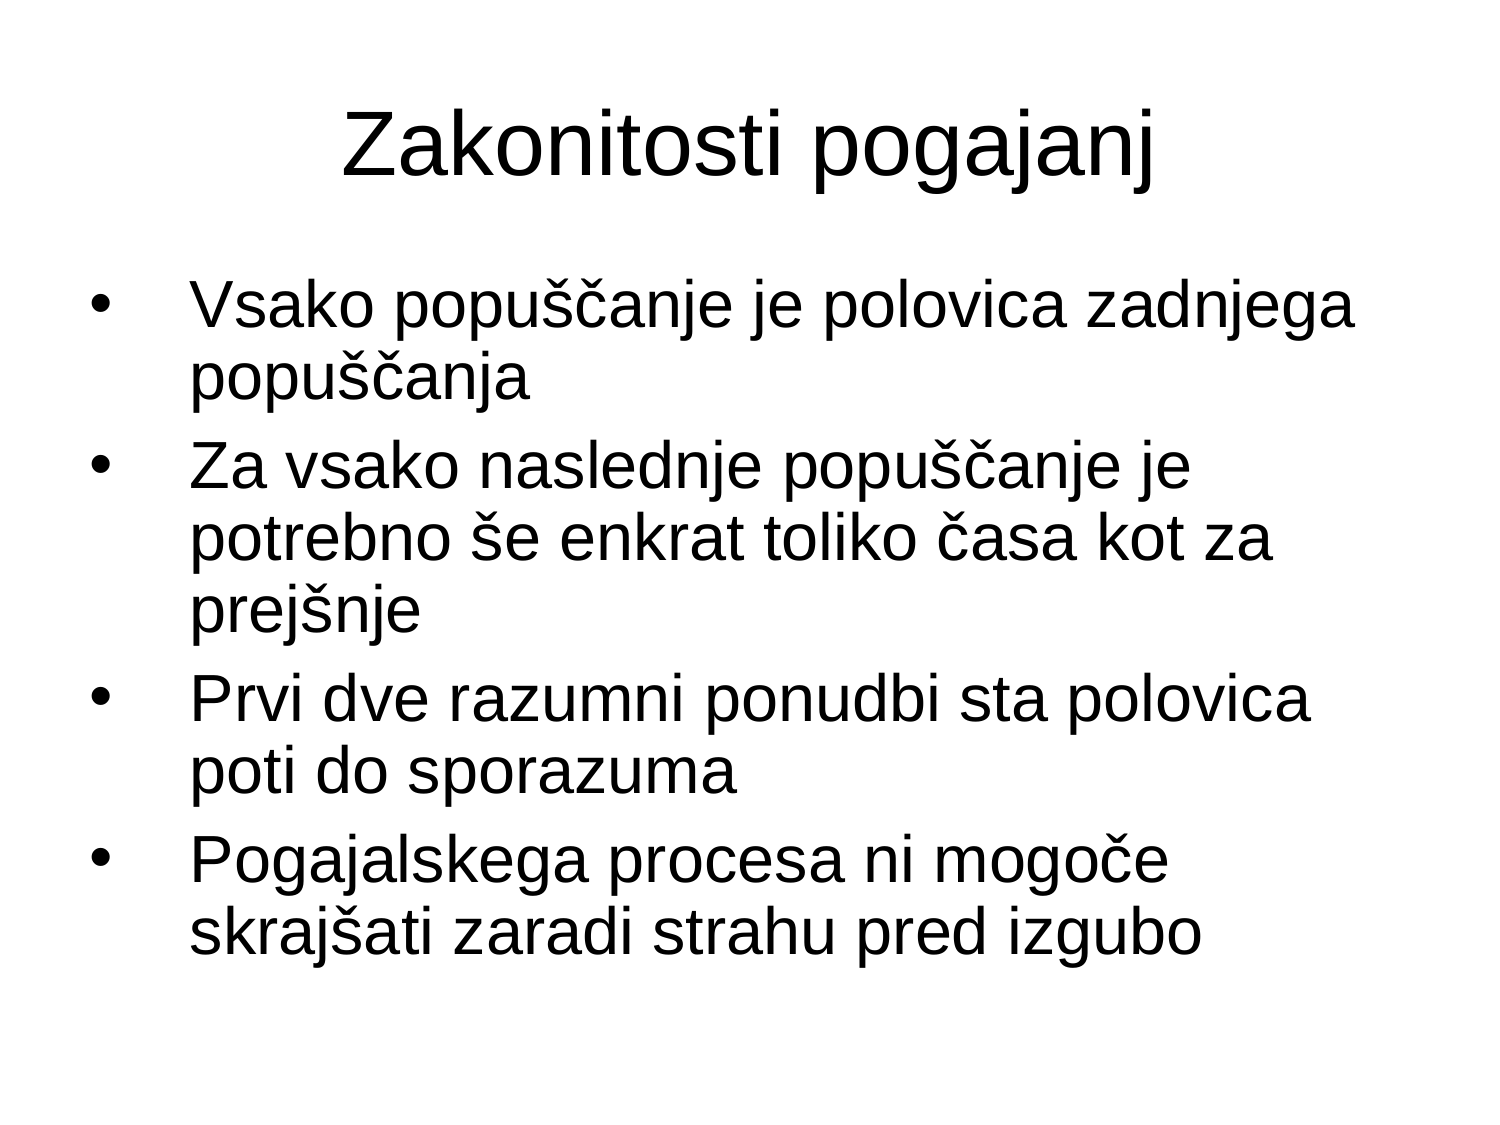

# Zakonitosti pogajanj
Vsako popuščanje je polovica zadnjega popuščanja
Za vsako naslednje popuščanje je potrebno še enkrat toliko časa kot za prejšnje
Prvi dve razumni ponudbi sta polovica poti do sporazuma
Pogajalskega procesa ni mogoče skrajšati zaradi strahu pred izgubo